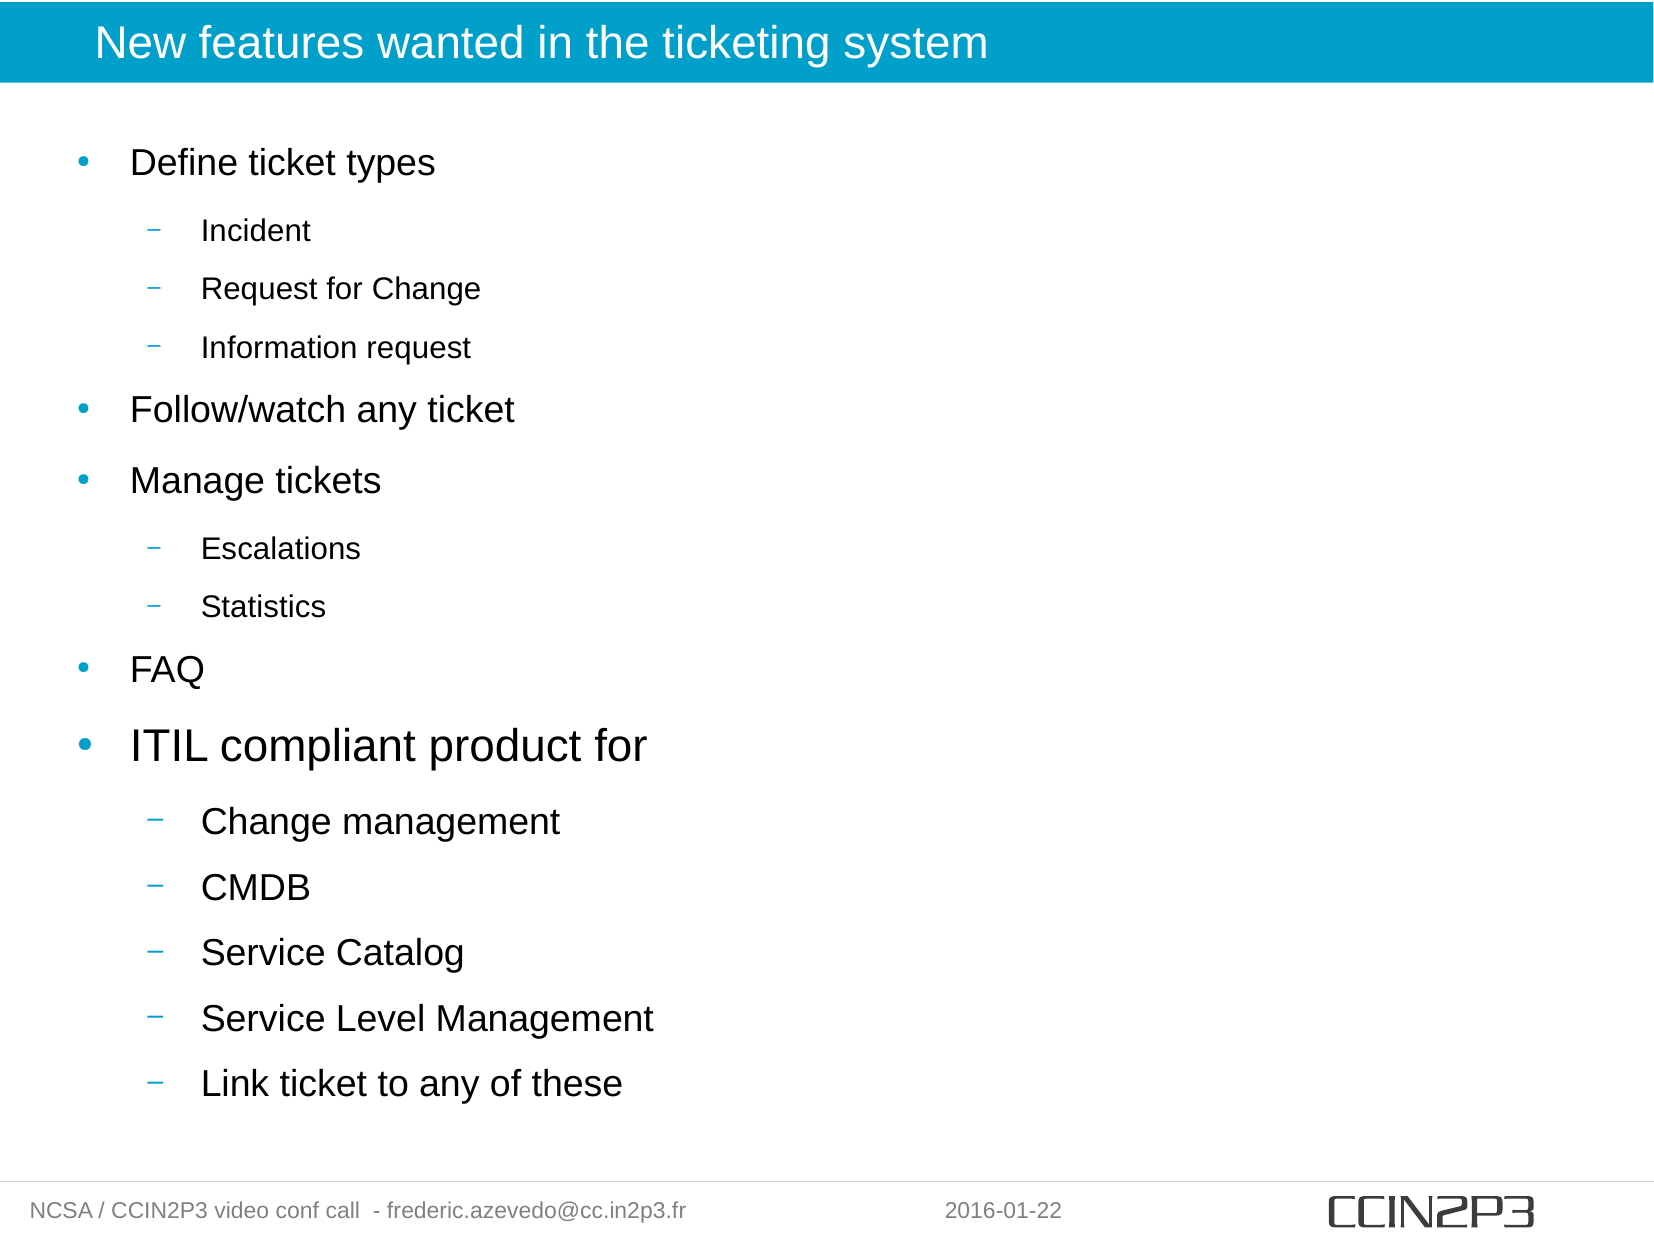

# New features wanted in the ticketing system
Define ticket types
Incident
Request for Change
Information request
Follow/watch any ticket
Manage tickets
Escalations
Statistics
FAQ
ITIL compliant product for
Change management
CMDB
Service Catalog
Service Level Management
Link ticket to any of these
NCSA / CCIN2P3 video conf call - frederic.azevedo@cc.in2p3.fr
2016-01-22